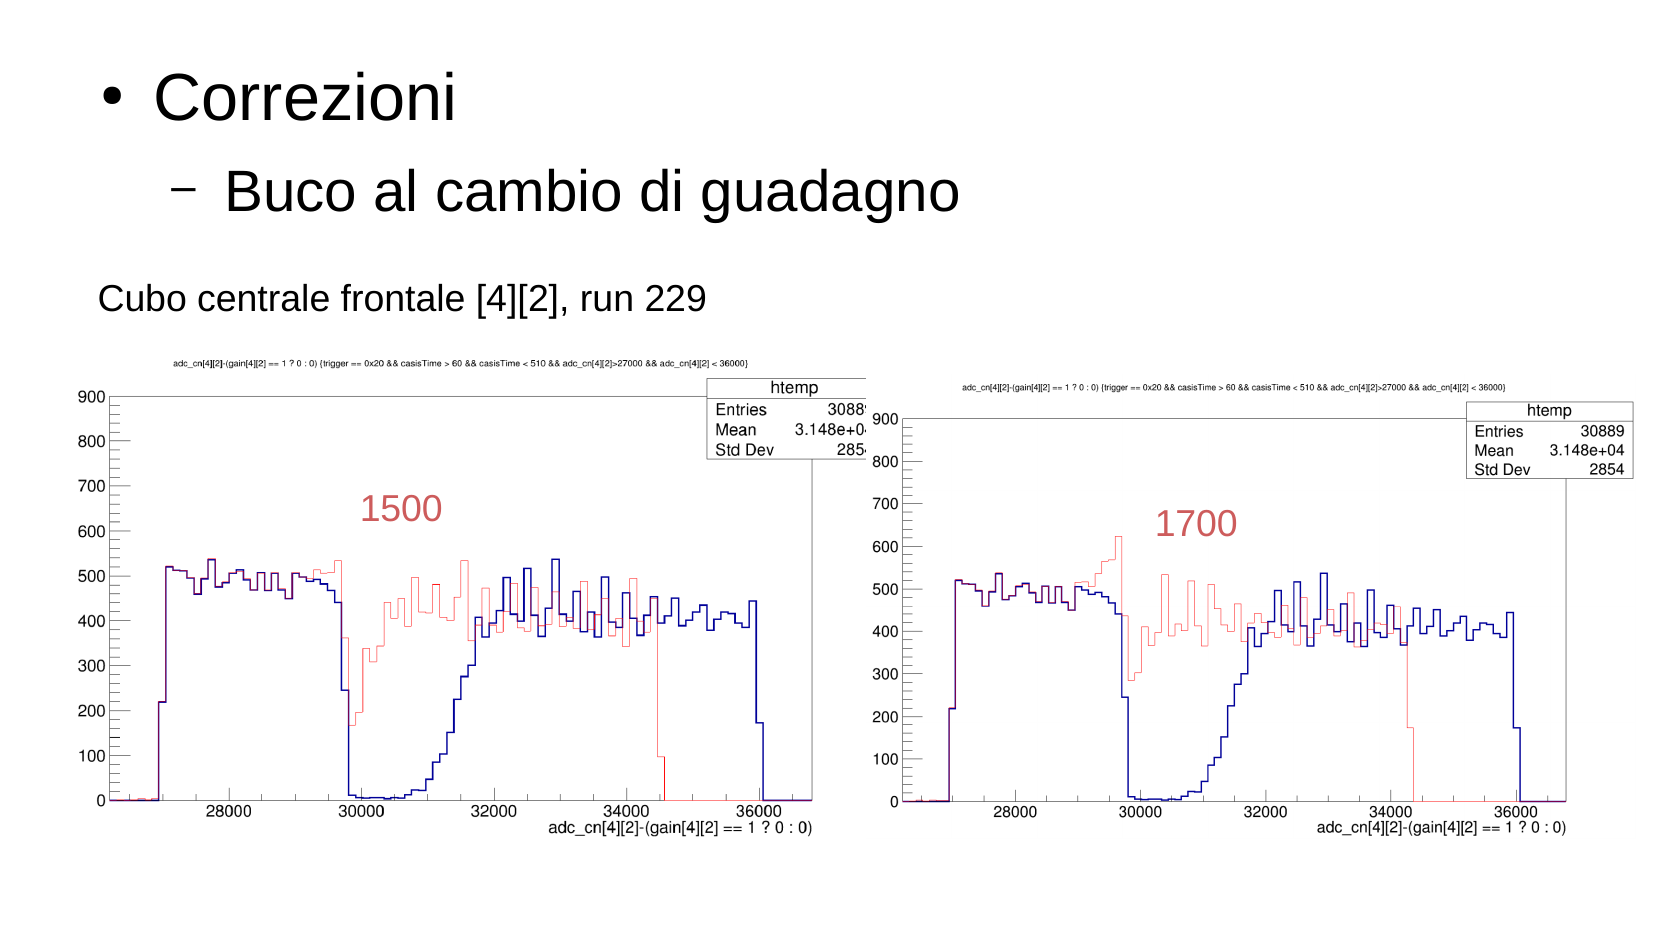

# Correzioni
Buco al cambio di guadagno
Cubo centrale frontale [4][2], run 229
1500
1700